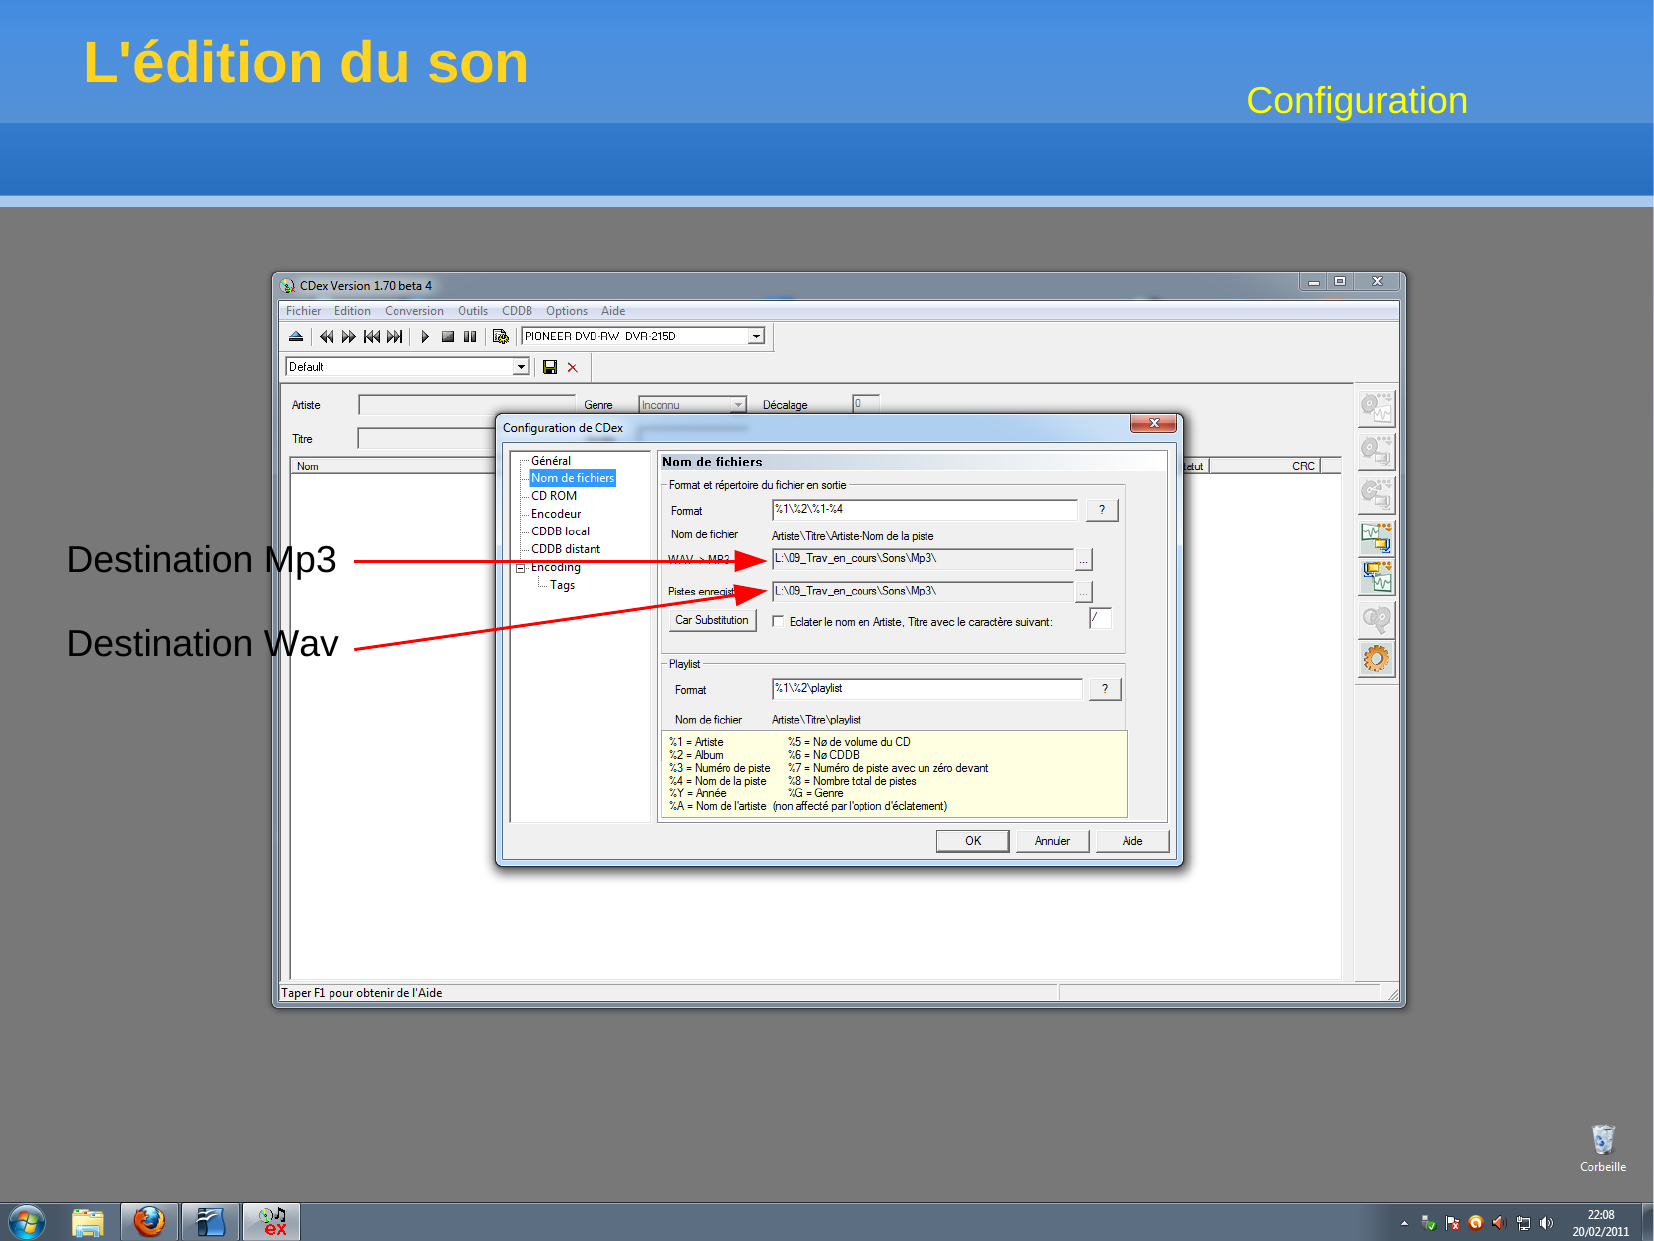

L'édition du son
 Configuration
#
Destination Mp3
Destination Wav